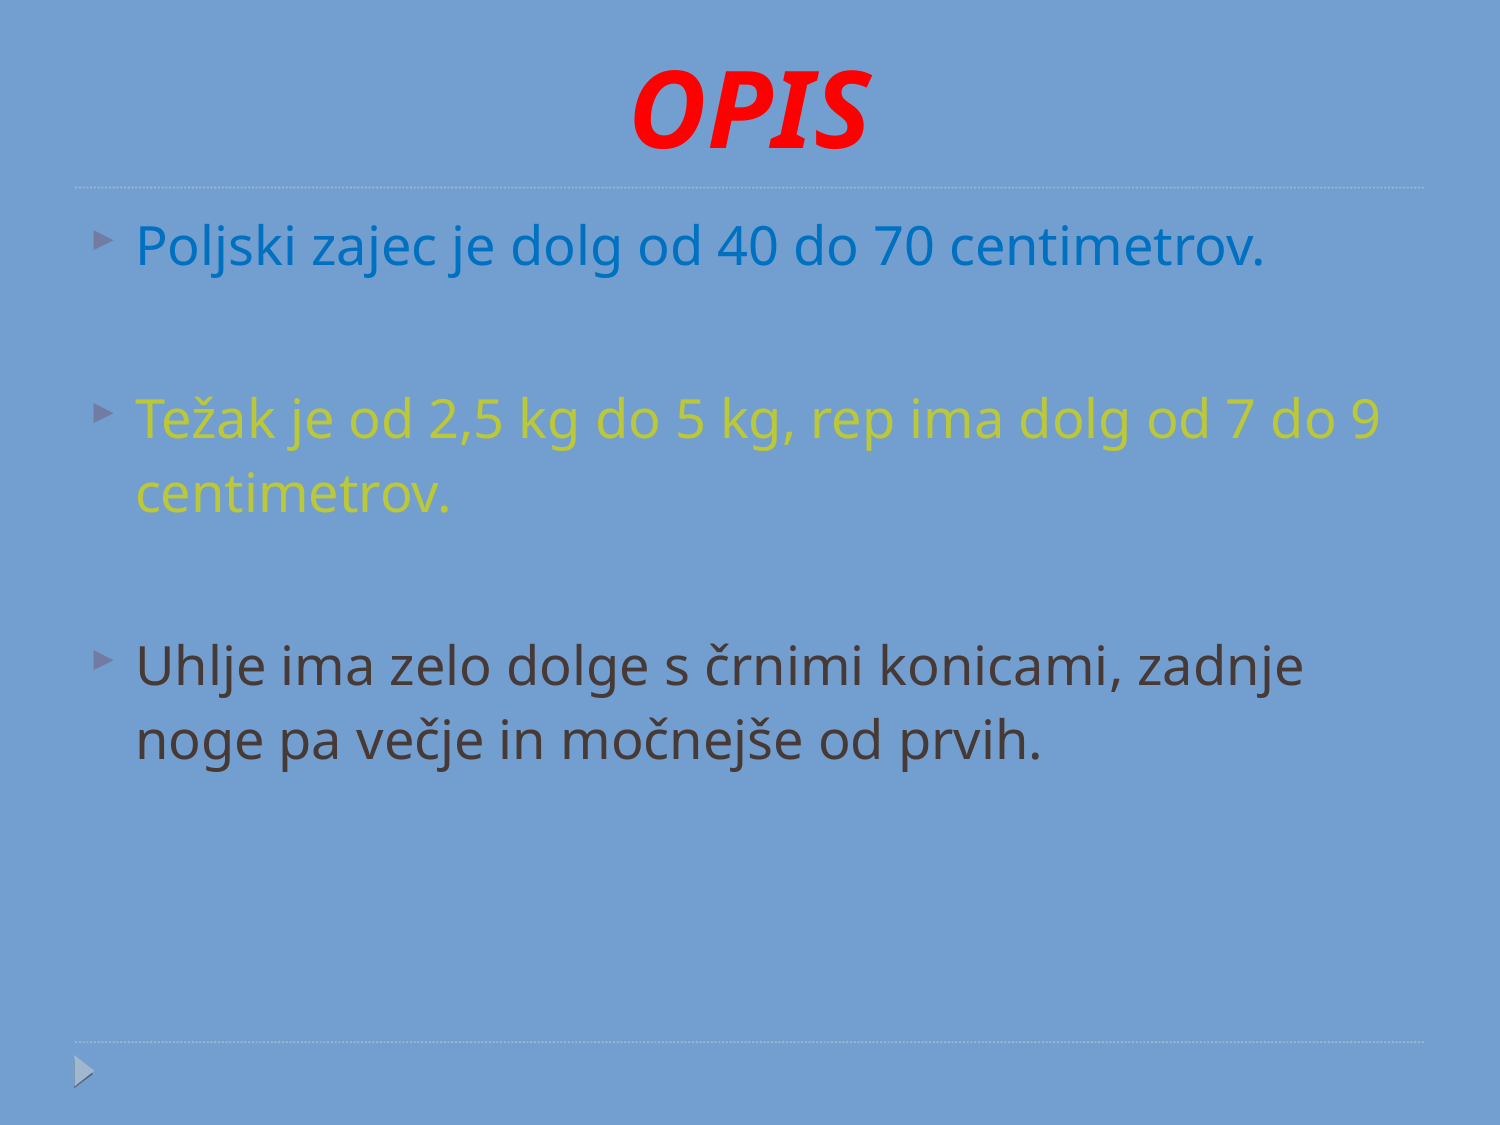

# OPIS
Poljski zajec je dolg od 40 do 70 centimetrov.
Težak je od 2,5 kg do 5 kg, rep ima dolg od 7 do 9 centimetrov.
Uhlje ima zelo dolge s črnimi konicami, zadnje noge pa večje in močnejše od prvih.